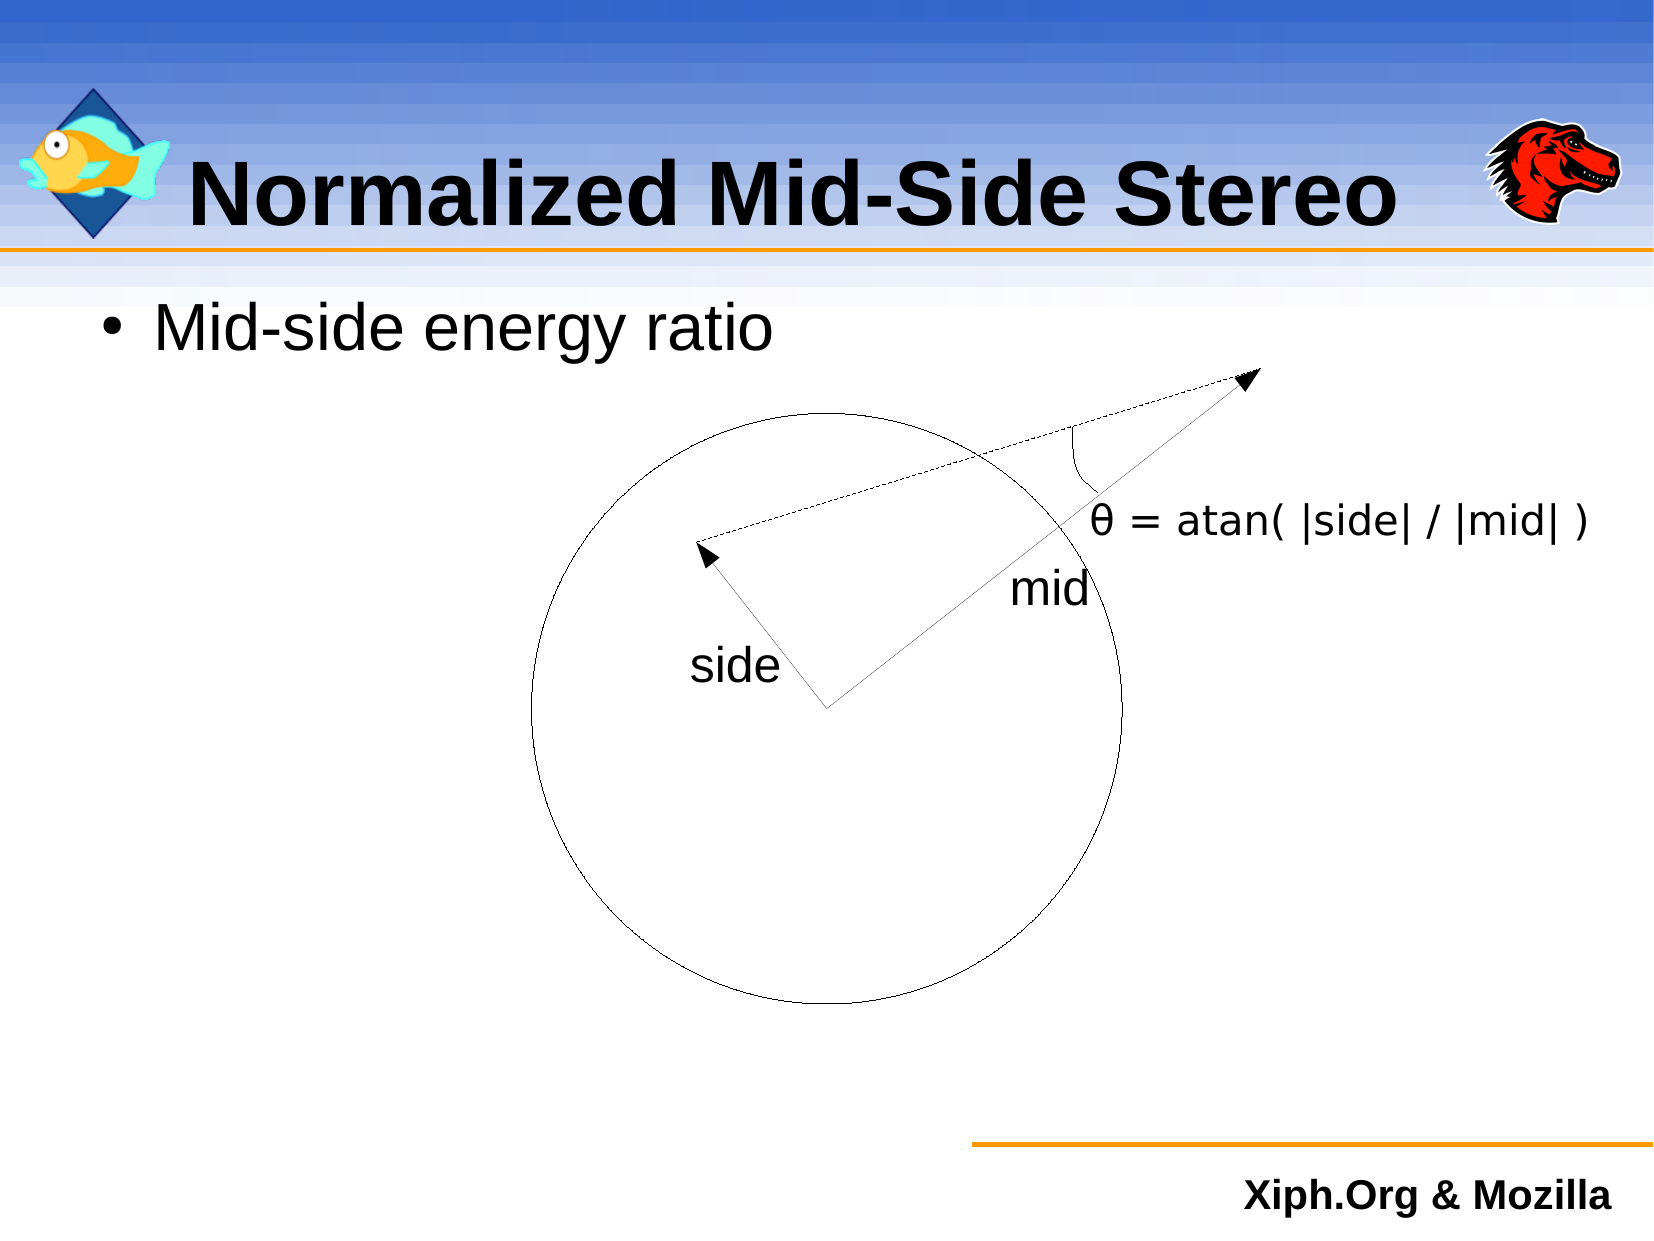

# Normalized Mid-Side Stereo
Mid-side energy ratio
θ = atan( |side| / |mid| )
mid
side